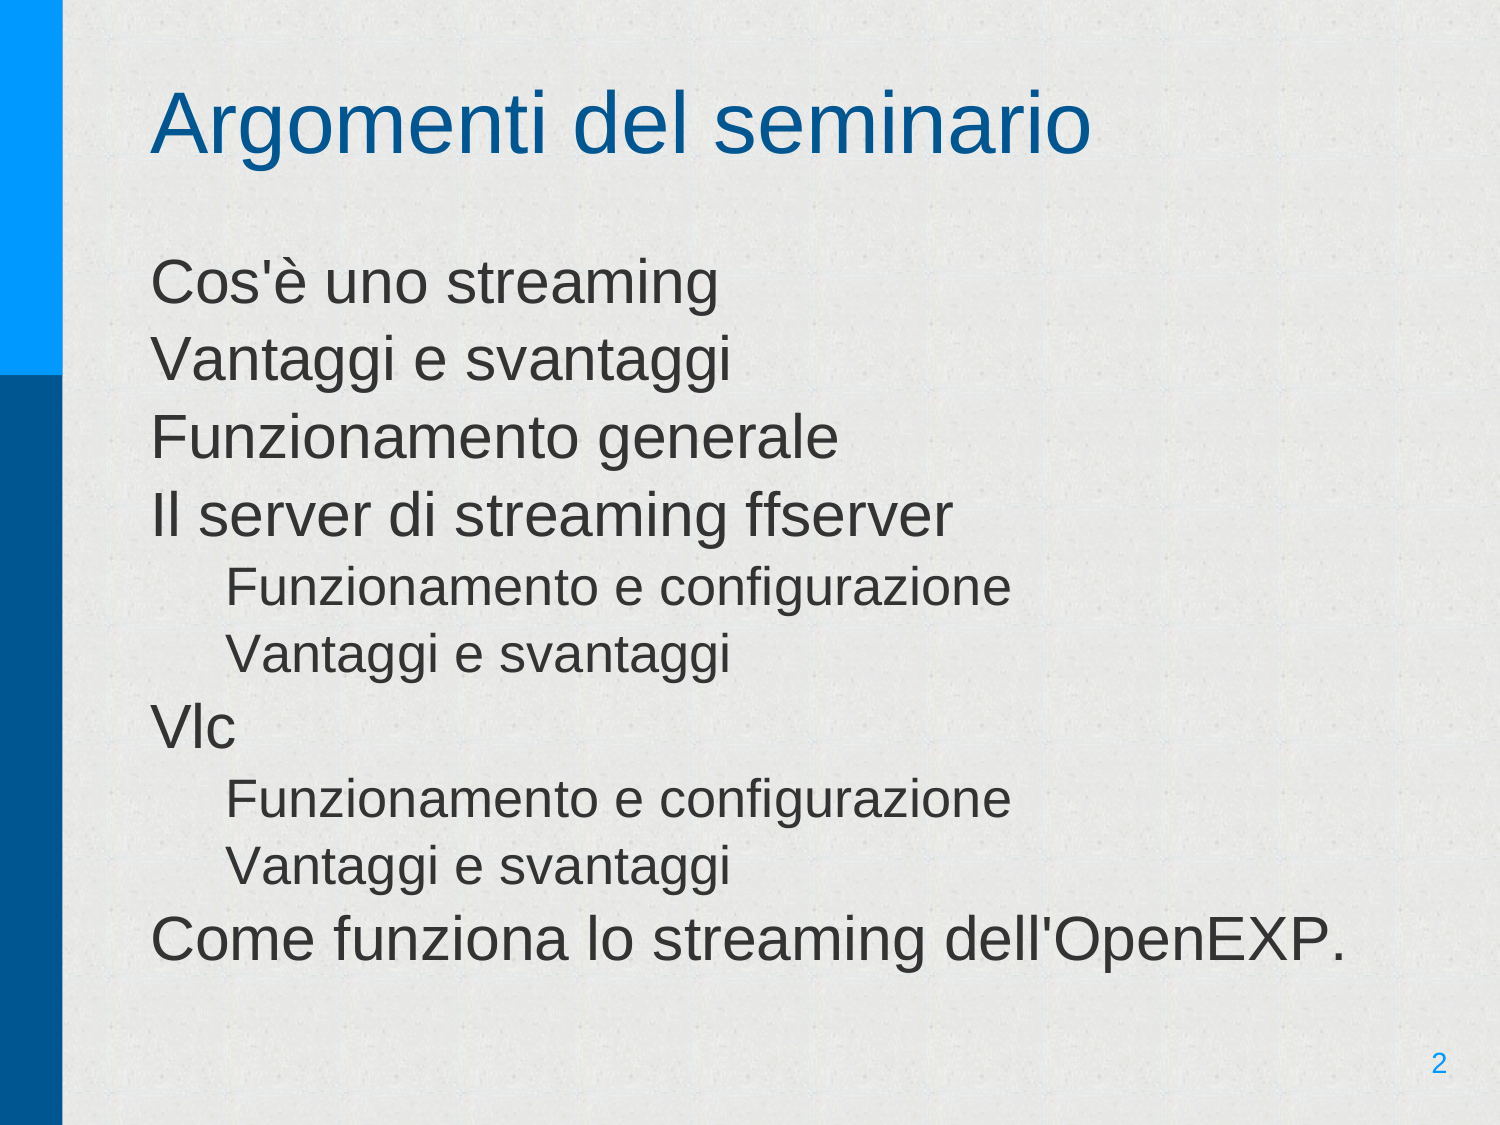

# Argomenti del seminario
Cos'è uno streaming
Vantaggi e svantaggi
Funzionamento generale
Il server di streaming ffserver
Funzionamento e configurazione
Vantaggi e svantaggi
Vlc
Funzionamento e configurazione
Vantaggi e svantaggi
Come funziona lo streaming dell'OpenEXP.
2